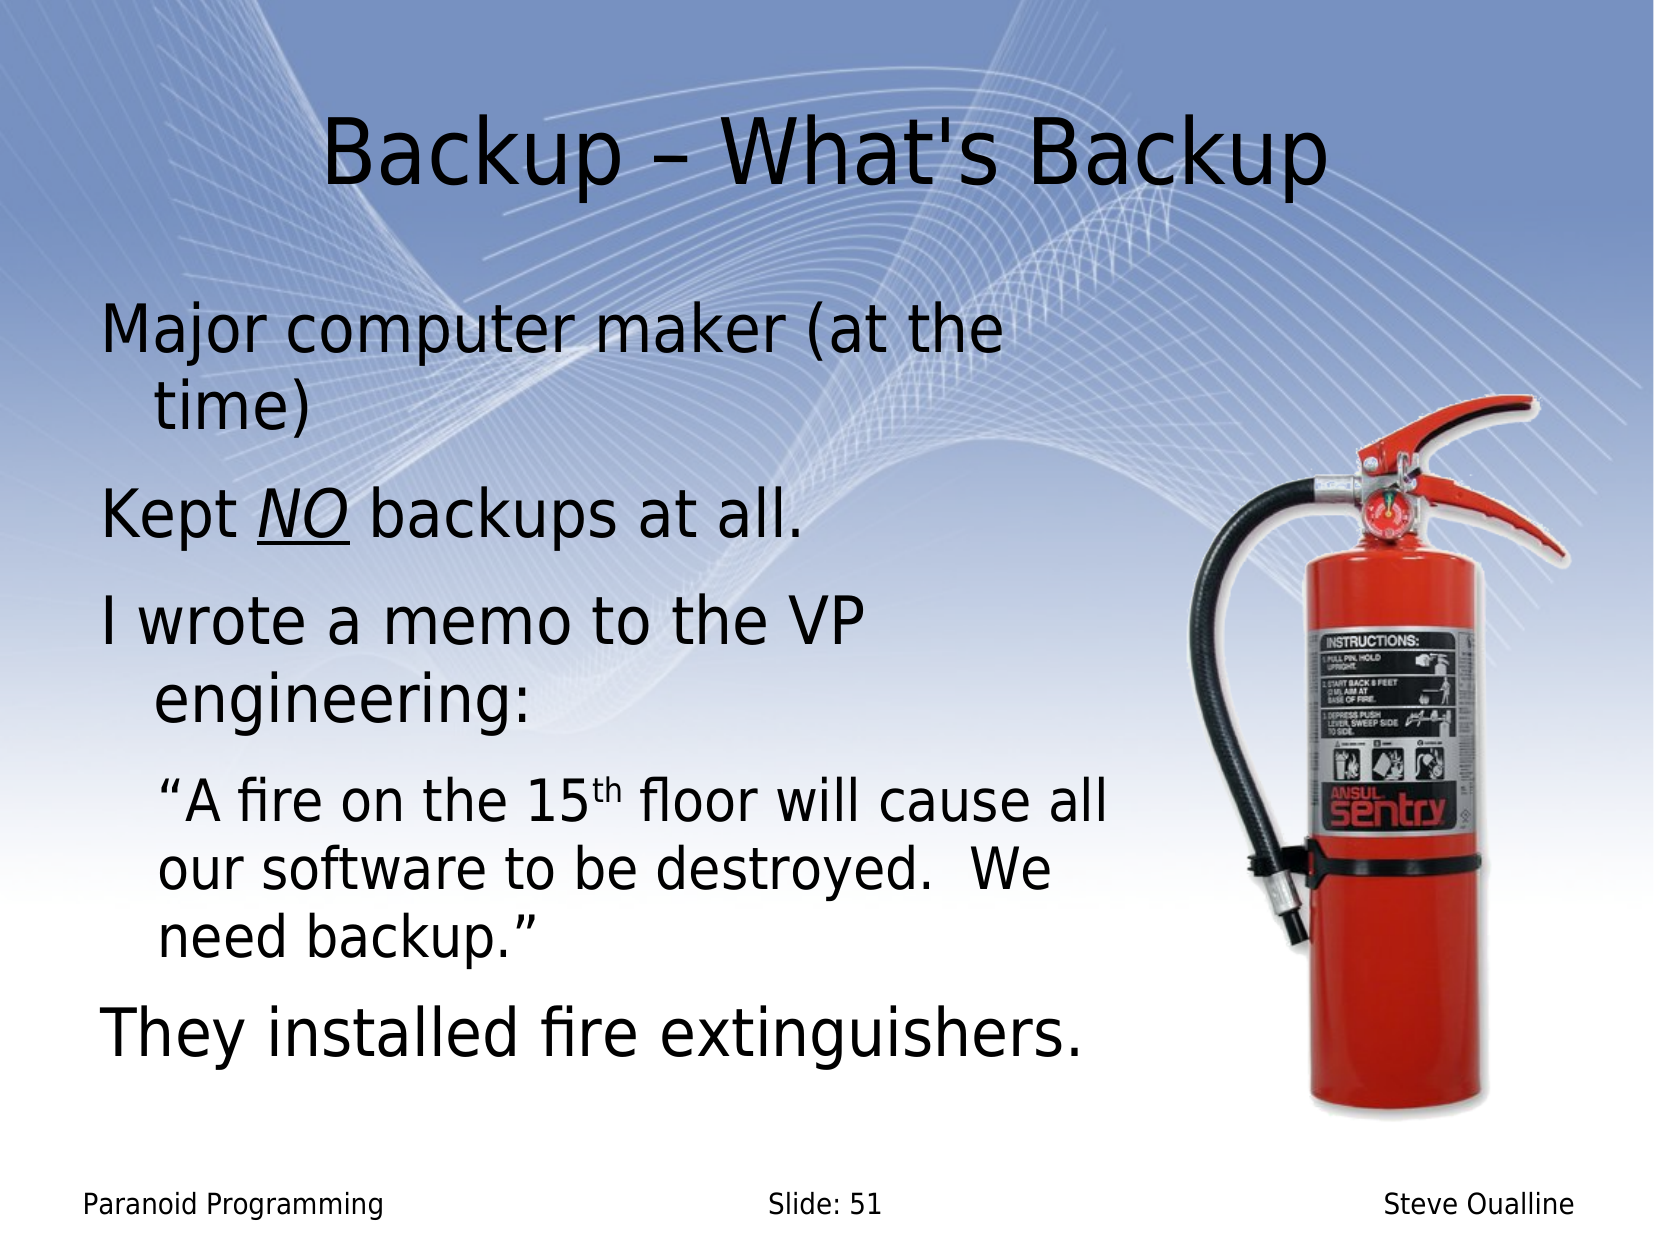

# Backup – What's Backup
Major computer maker (at the time)
Kept NO backups at all.
I wrote a memo to the VP engineering:
“A fire on the 15th floor will cause all our software to be destroyed. We need backup.”
They installed fire extinguishers.
Paranoid Programming
Steve Oualline
51